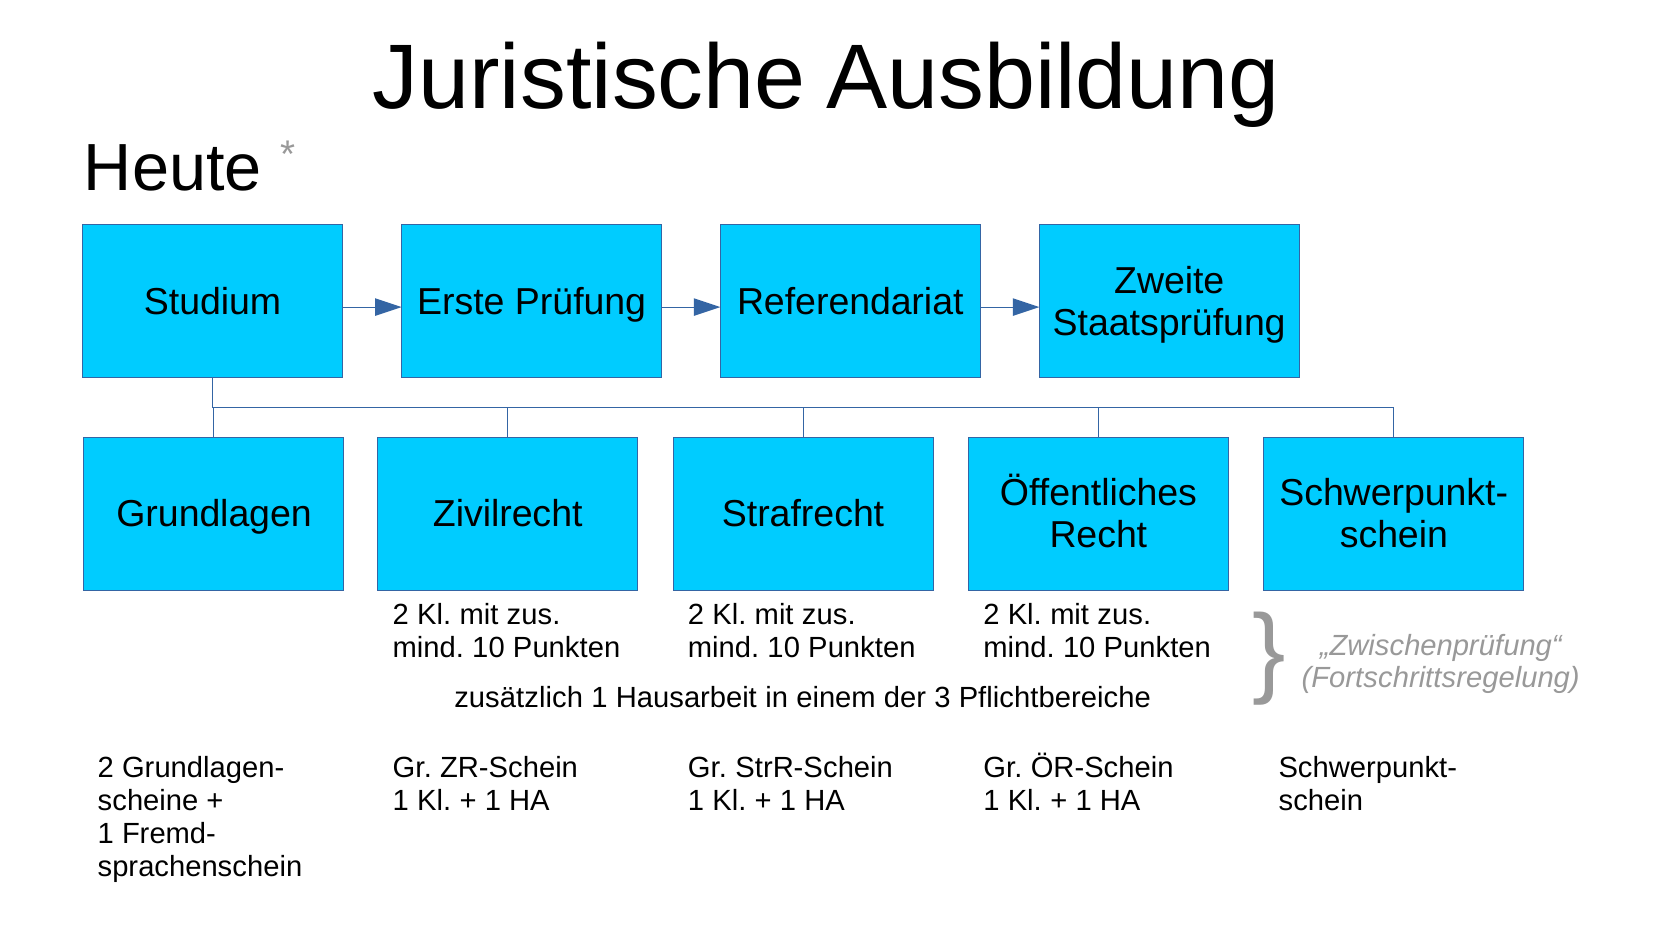

# Juristische Ausbildung
Heute *
Studium
Erste Prüfung
Referendariat
Zweite
Staatsprüfung
Grundlagen
Zivilrecht
Strafrecht
Öffentliches
Recht
Schwerpunkt-
schein
2 Kl. mit zus.
mind. 10 Punkten
2 Kl. mit zus.
mind. 10 Punkten
2 Kl. mit zus.
mind. 10 Punkten
}
„Zwischenprüfung“
(Fortschrittsregelung)
zusätzlich 1 Hausarbeit in einem der 3 Pflichtbereiche
2 Grundlagen-
scheine +
1 Fremd-
sprachenschein
Gr. ZR-Schein
1 Kl. + 1 HA
Gr. StrR-Schein
1 Kl. + 1 HA
Gr. ÖR-Schein
1 Kl. + 1 HA
Schwerpunkt-
schein